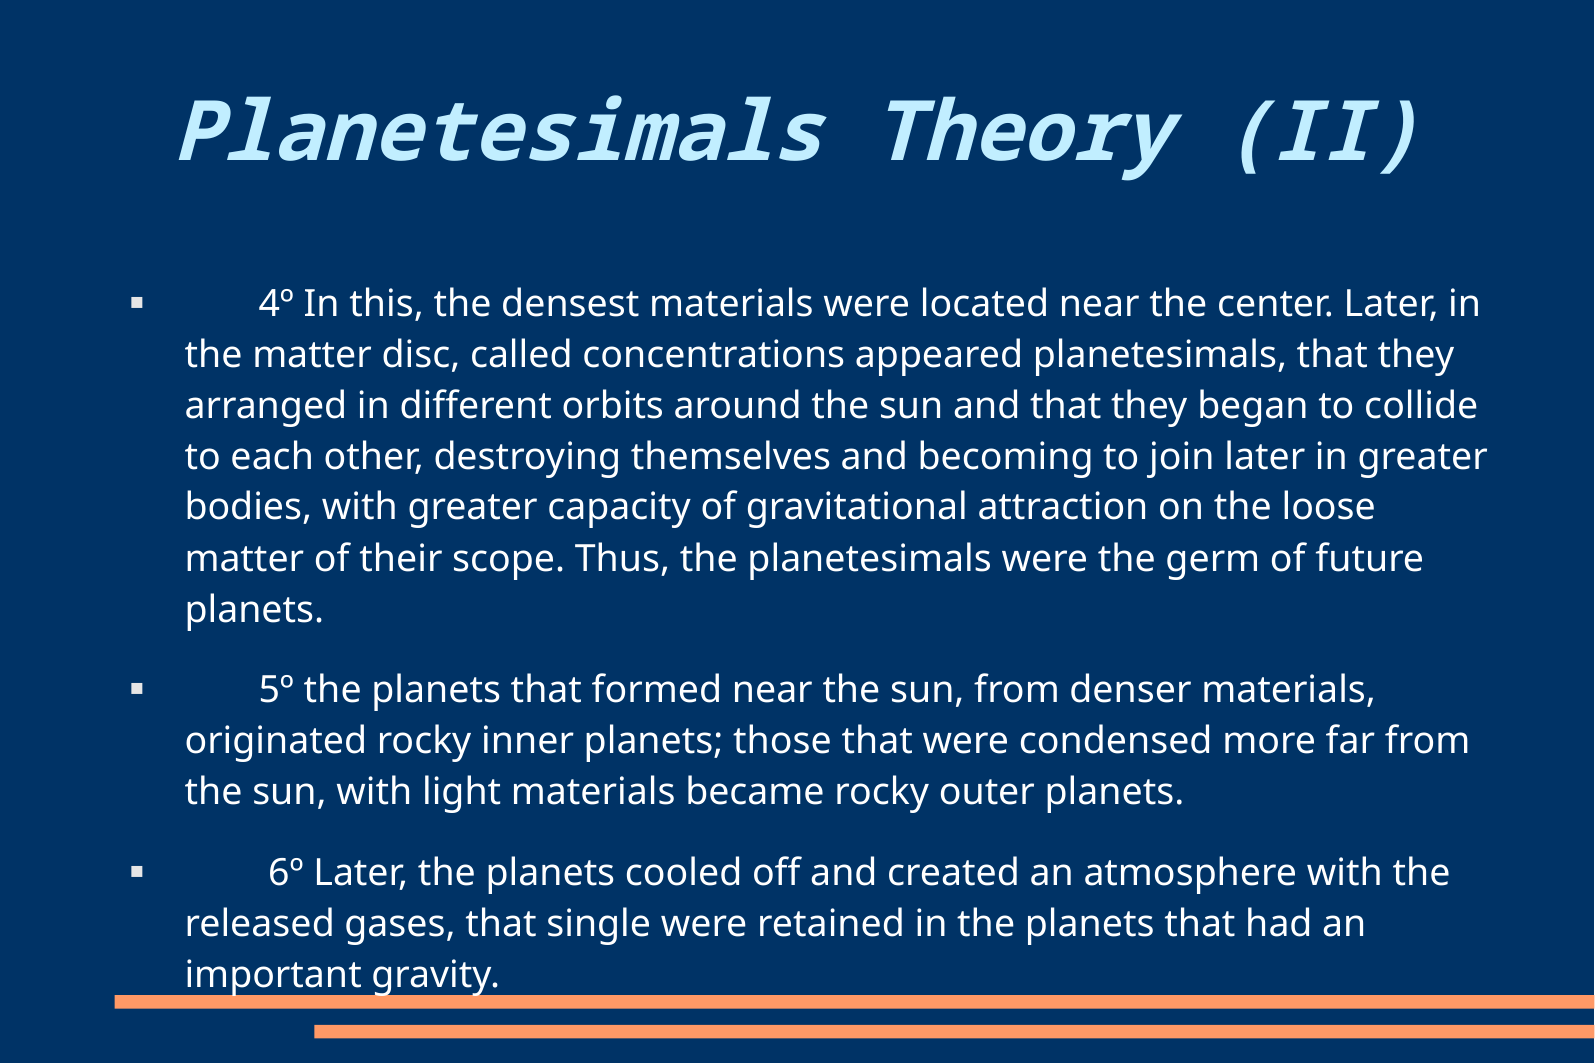

# Planetesimals Theory (II)
	4º In this, the densest materials were located near the center. Later, in the matter disc, called concentrations appeared planetesimals, that they arranged in different orbits around the sun and that they began to collide to each other, destroying themselves and becoming to join later in greater bodies, with greater capacity of gravitational attraction on the loose matter of their scope. Thus, the planetesimals were the germ of future planets.
	5º the planets that formed near the sun, from denser materials, originated rocky inner planets; those that were condensed more far from the sun, with light materials became rocky outer planets.
	 6º Later, the planets cooled off and created an atmosphere with the released gases, that single were retained in the planets that had an important gravity.